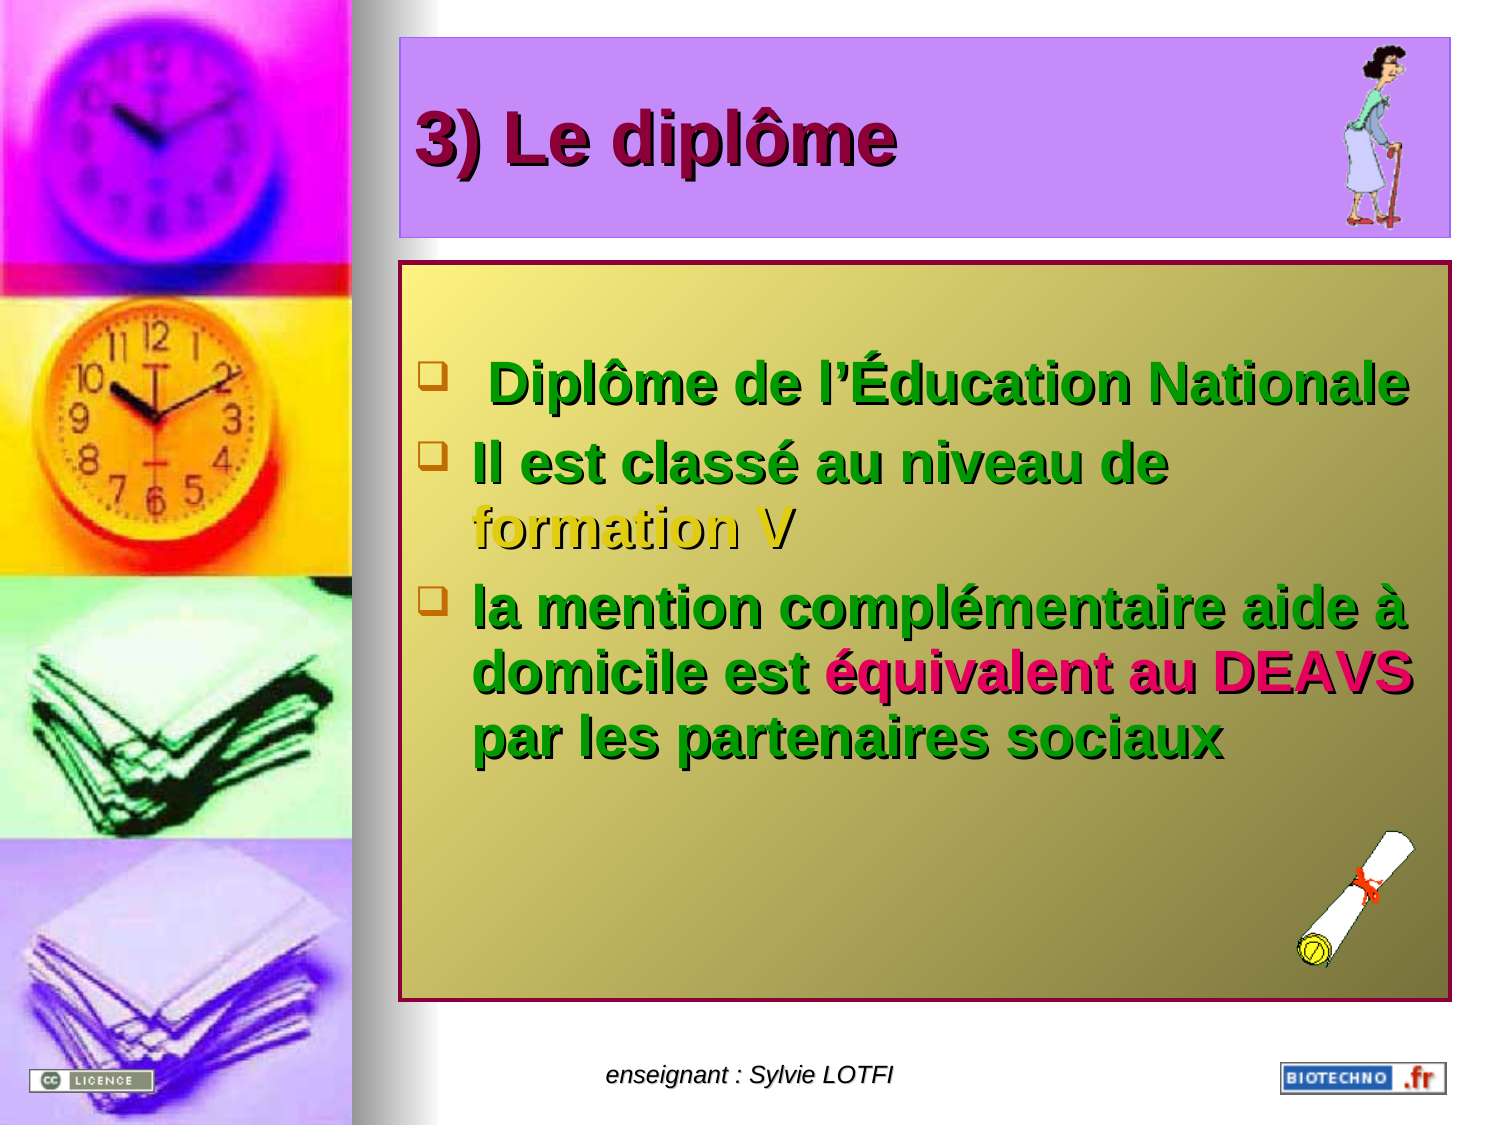

# 3) Le diplôme
 Diplôme de l’Éducation Nationale
Il est classé au niveau de formation V
la mention complémentaire aide à domicile est équivalent au DEAVS par les partenaires sociaux